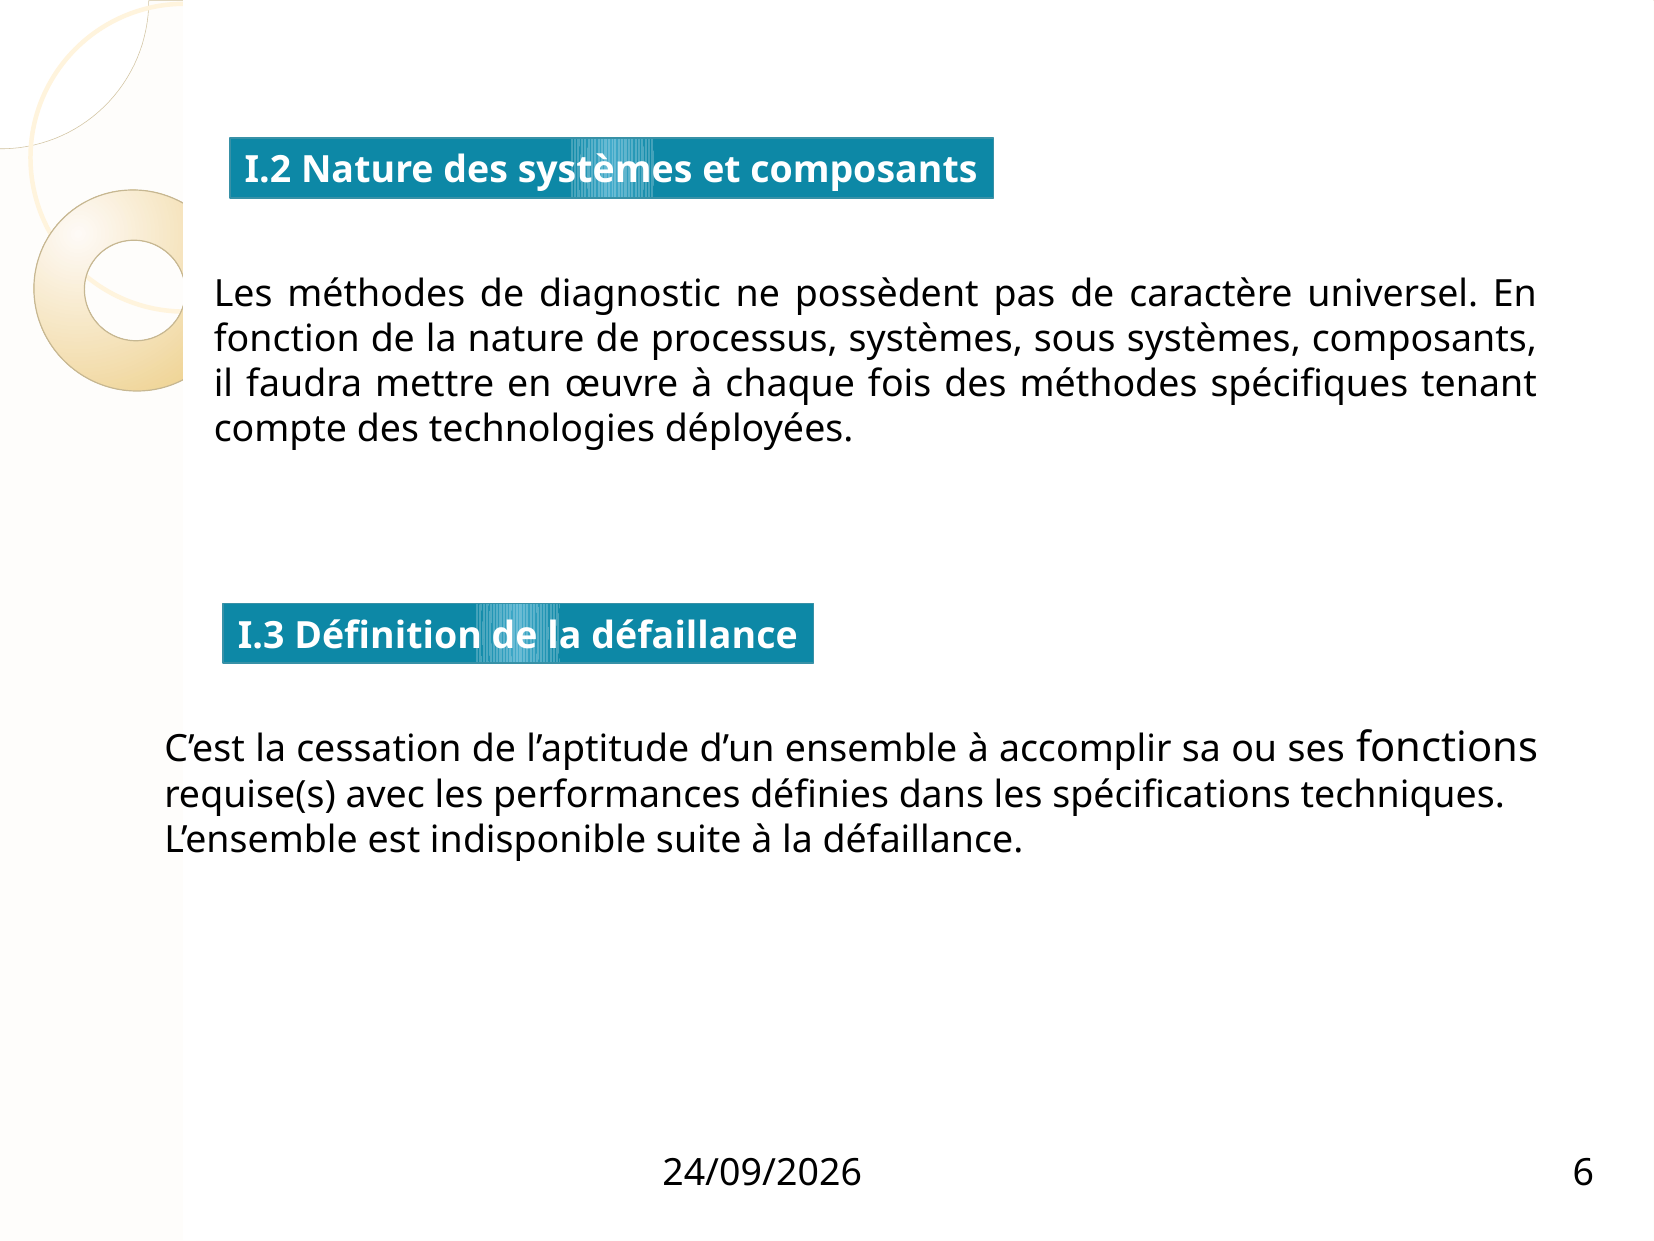

I.2 Nature des systèmes et composants
Les méthodes de diagnostic ne possèdent pas de caractère universel. En fonction de la nature de processus, systèmes, sous systèmes, composants, il faudra mettre en œuvre à chaque fois des méthodes spécifiques tenant compte des technologies déployées.
I.3 Définition de la défaillance
C’est la cessation de l’aptitude d’un ensemble à accomplir sa ou ses fonctions requise(s) avec les performances définies dans les spécifications techniques.
L’ensemble est indisponible suite à la défaillance.